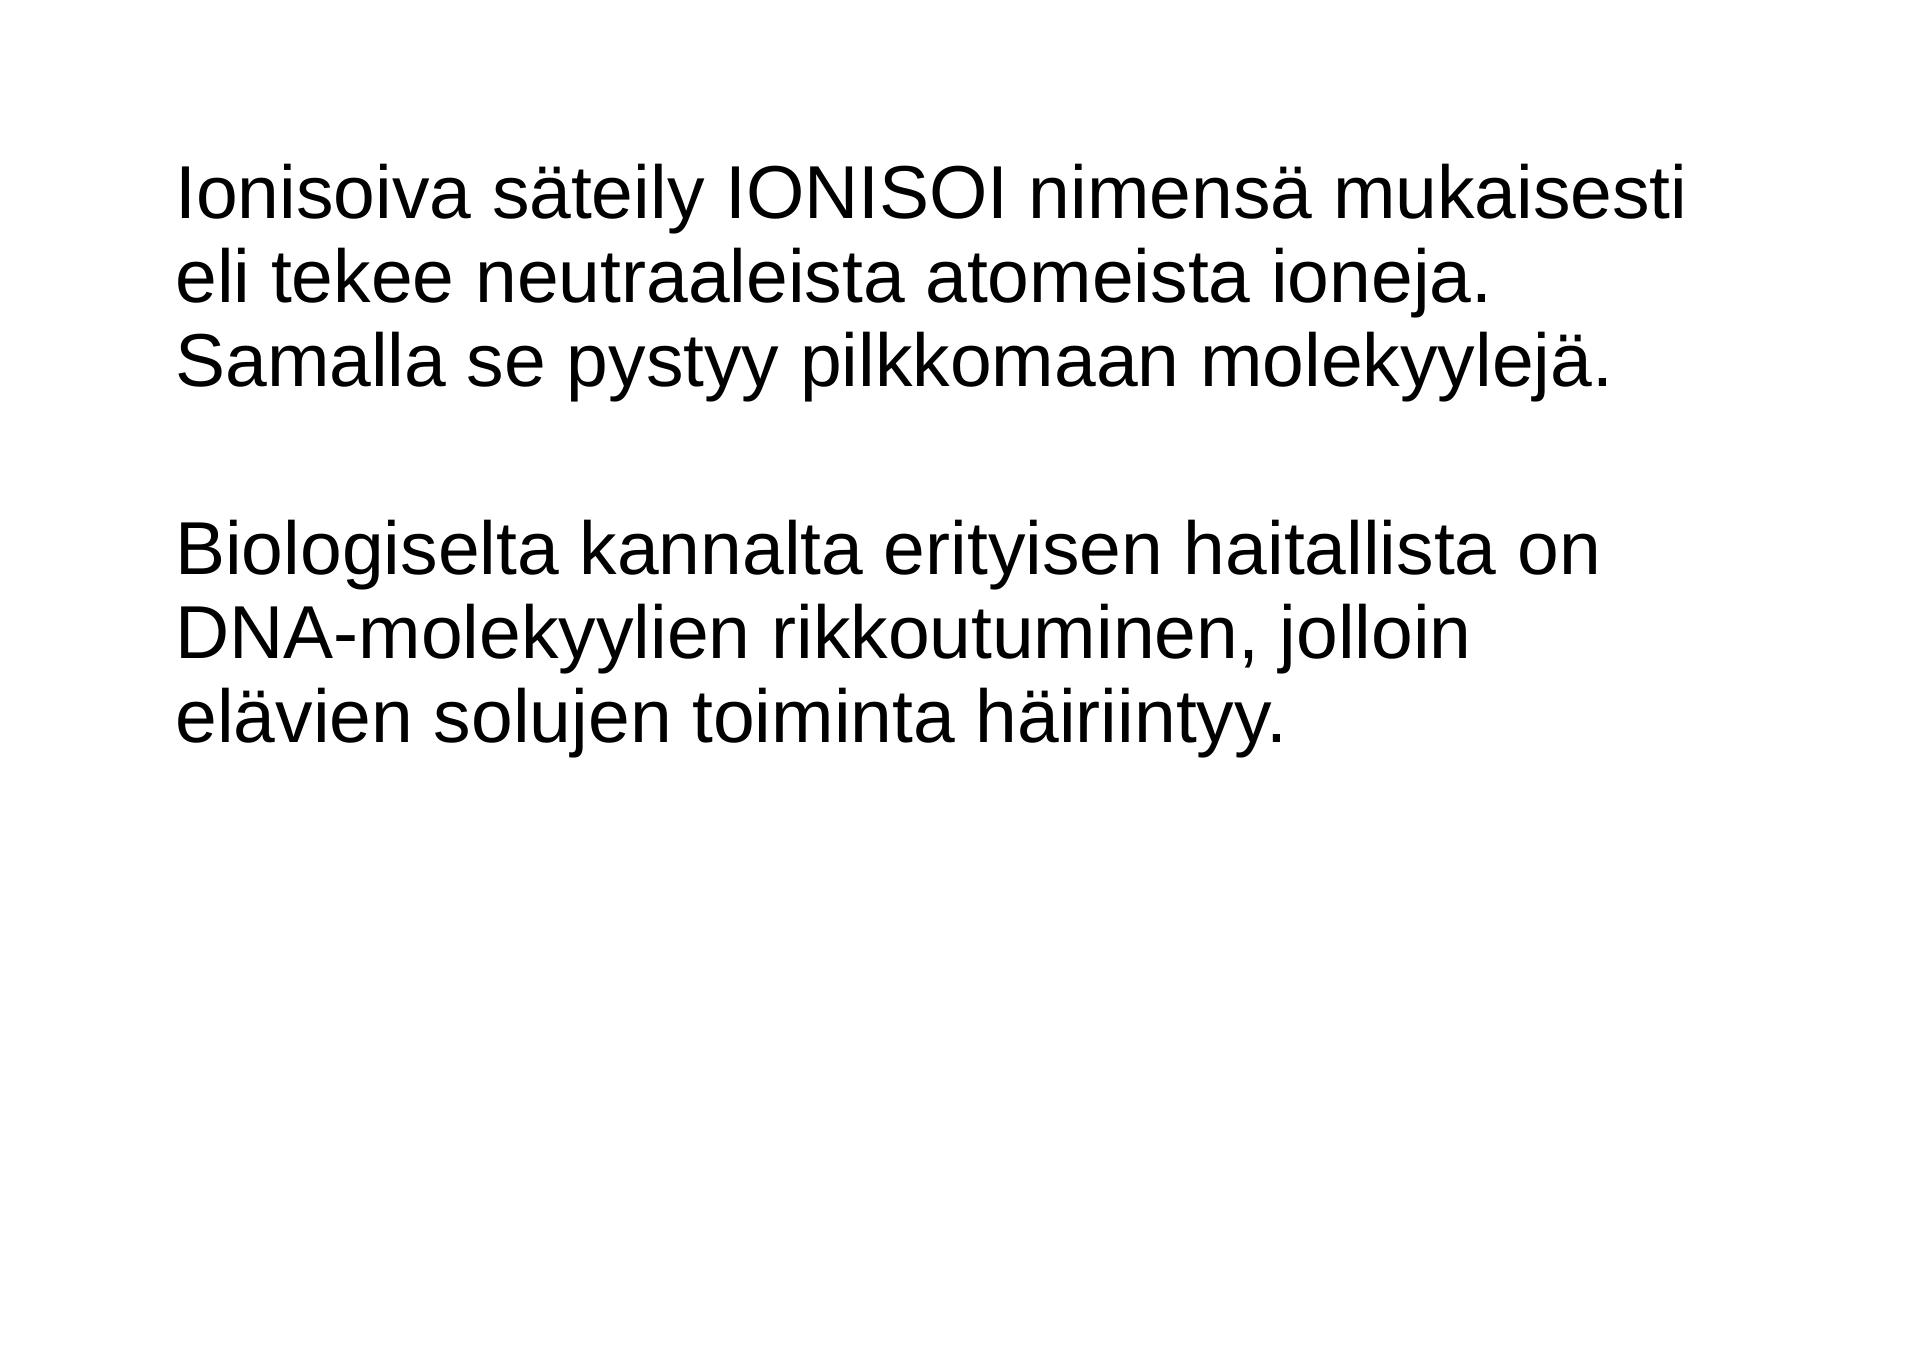

Ionisoiva säteily IONISOI nimensä mukaisesti
eli tekee neutraaleista atomeista ioneja.
Samalla se pystyy pilkkomaan molekyylejä.
Biologiselta kannalta erityisen haitallista on
DNA-molekyylien rikkoutuminen, jolloin
elävien solujen toiminta häiriintyy.